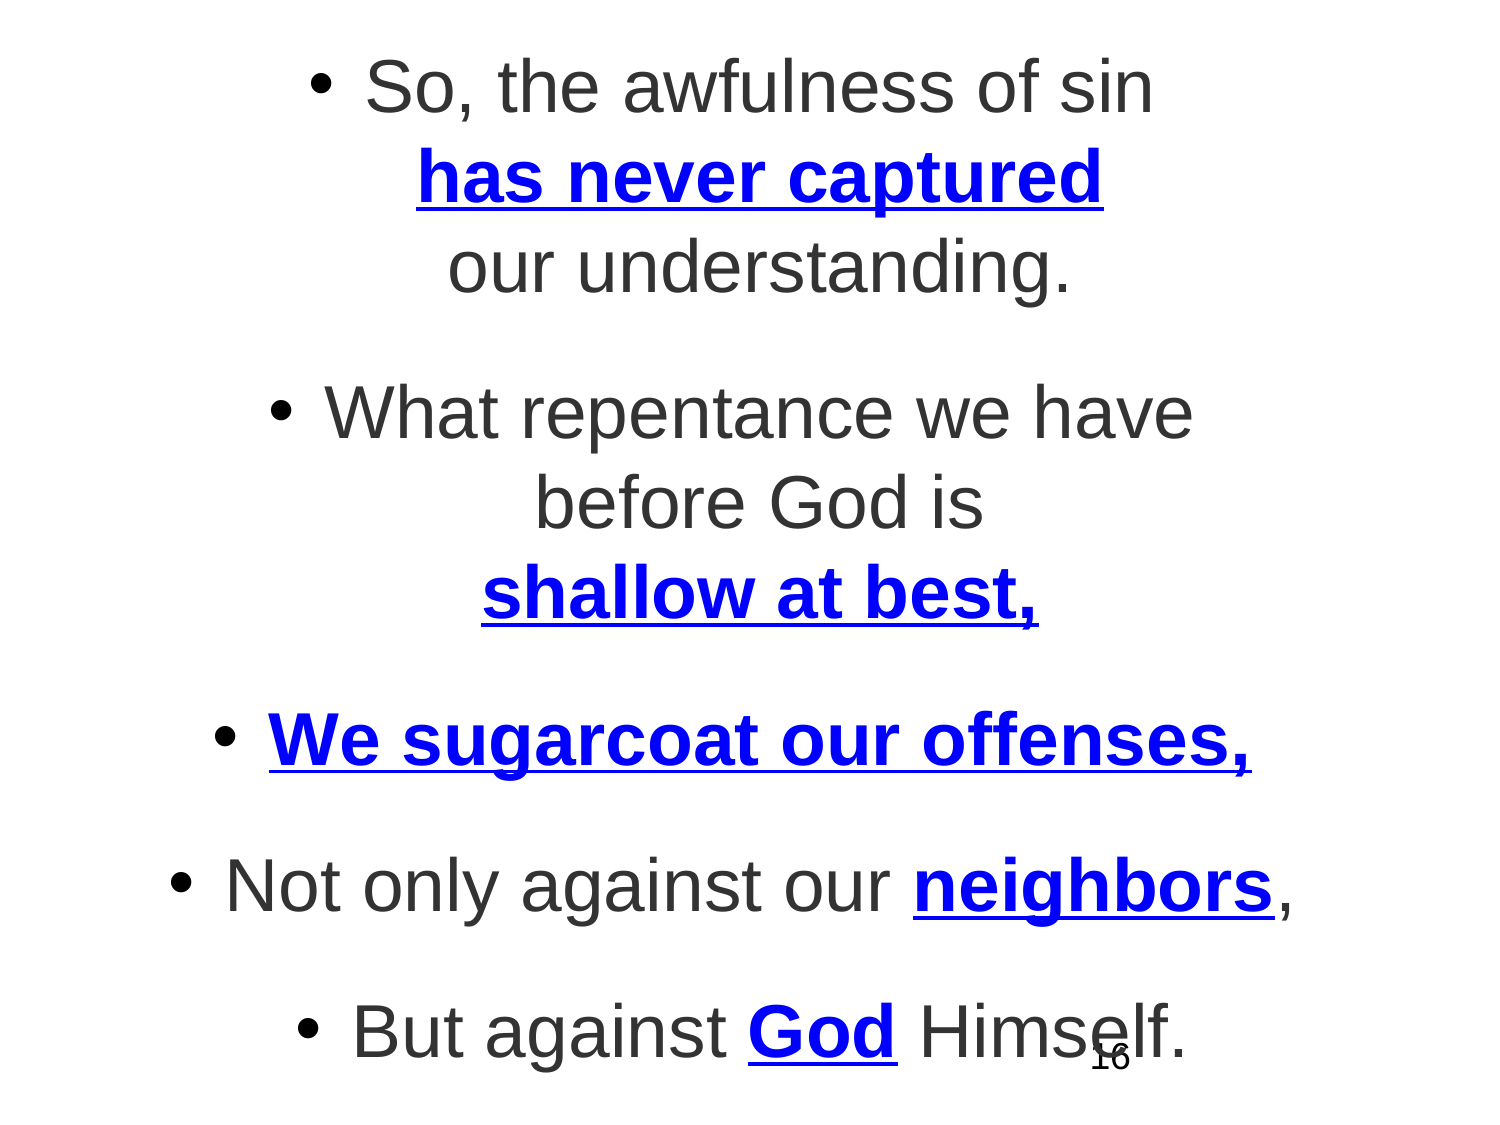

# So, the awfulness of sin has never captured our understanding.
What repentance we have
before God is
shallow at best,
We sugarcoat our offenses,
Not only against our neighbors,
But against God Himself.
16